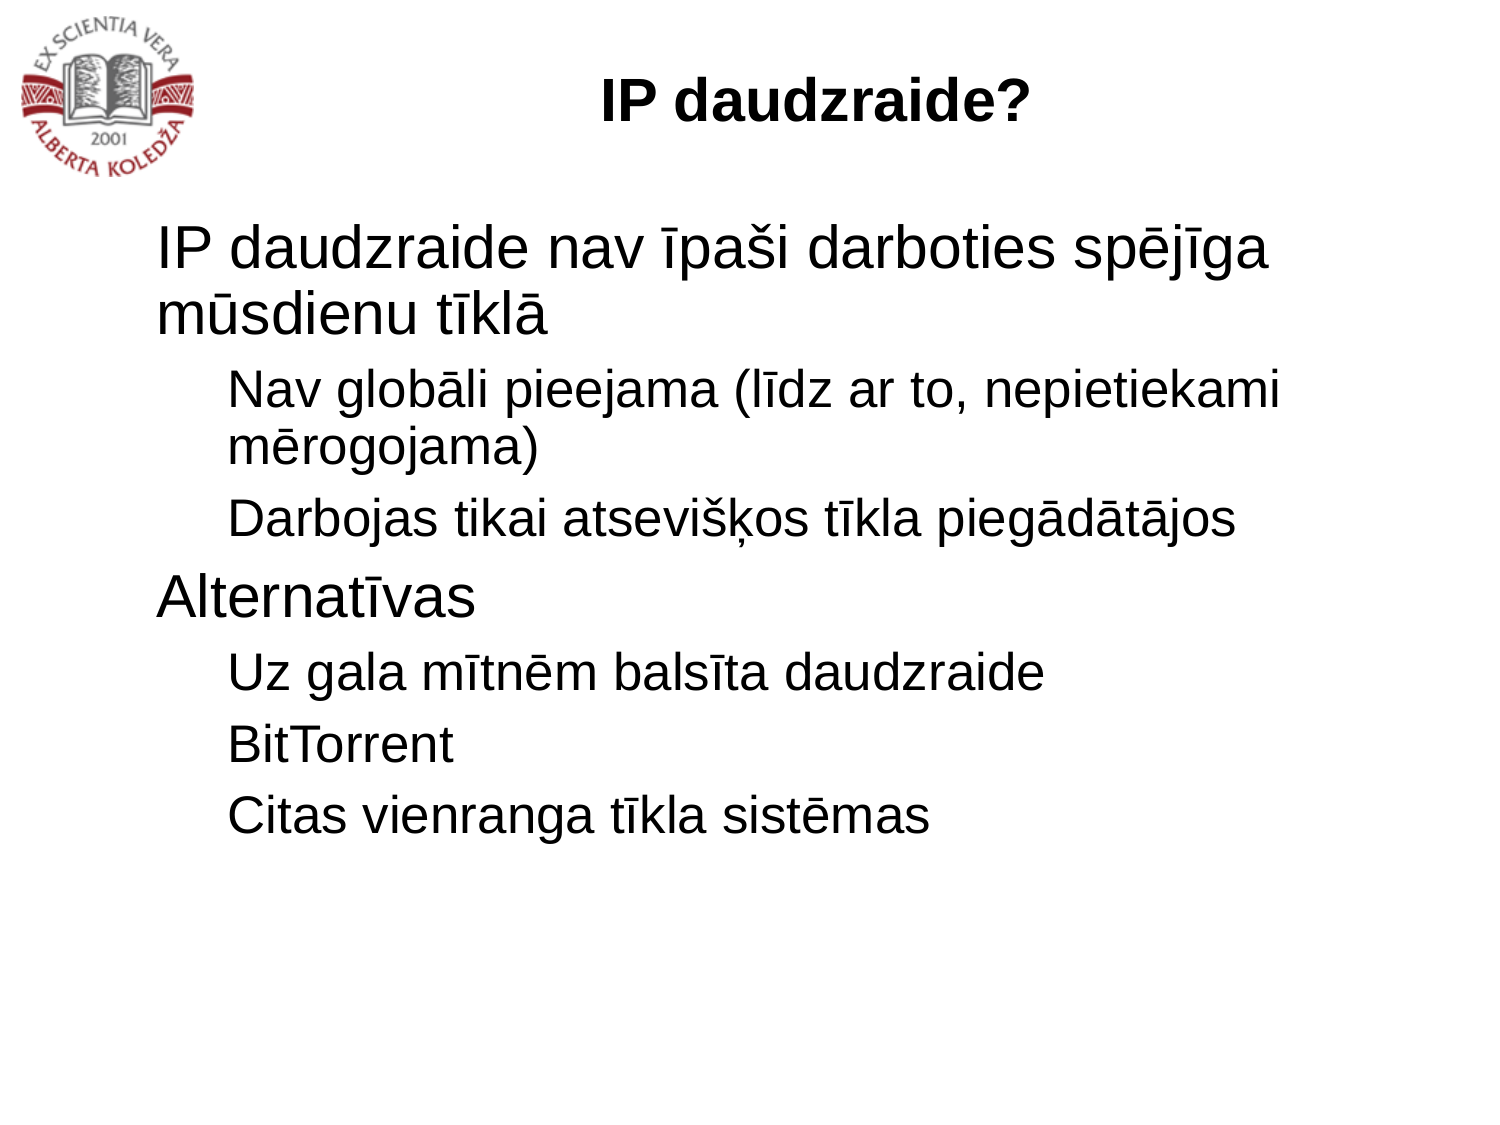

# IP daudzraide?
IP daudzraide nav īpaši darboties spējīga mūsdienu tīklā
Nav globāli pieejama (līdz ar to, nepietiekami mērogojama)
Darbojas tikai atsevišķos tīkla piegādātājos
Alternatīvas
Uz gala mītnēm balsīta daudzraide
BitTorrent
Citas vienranga tīkla sistēmas